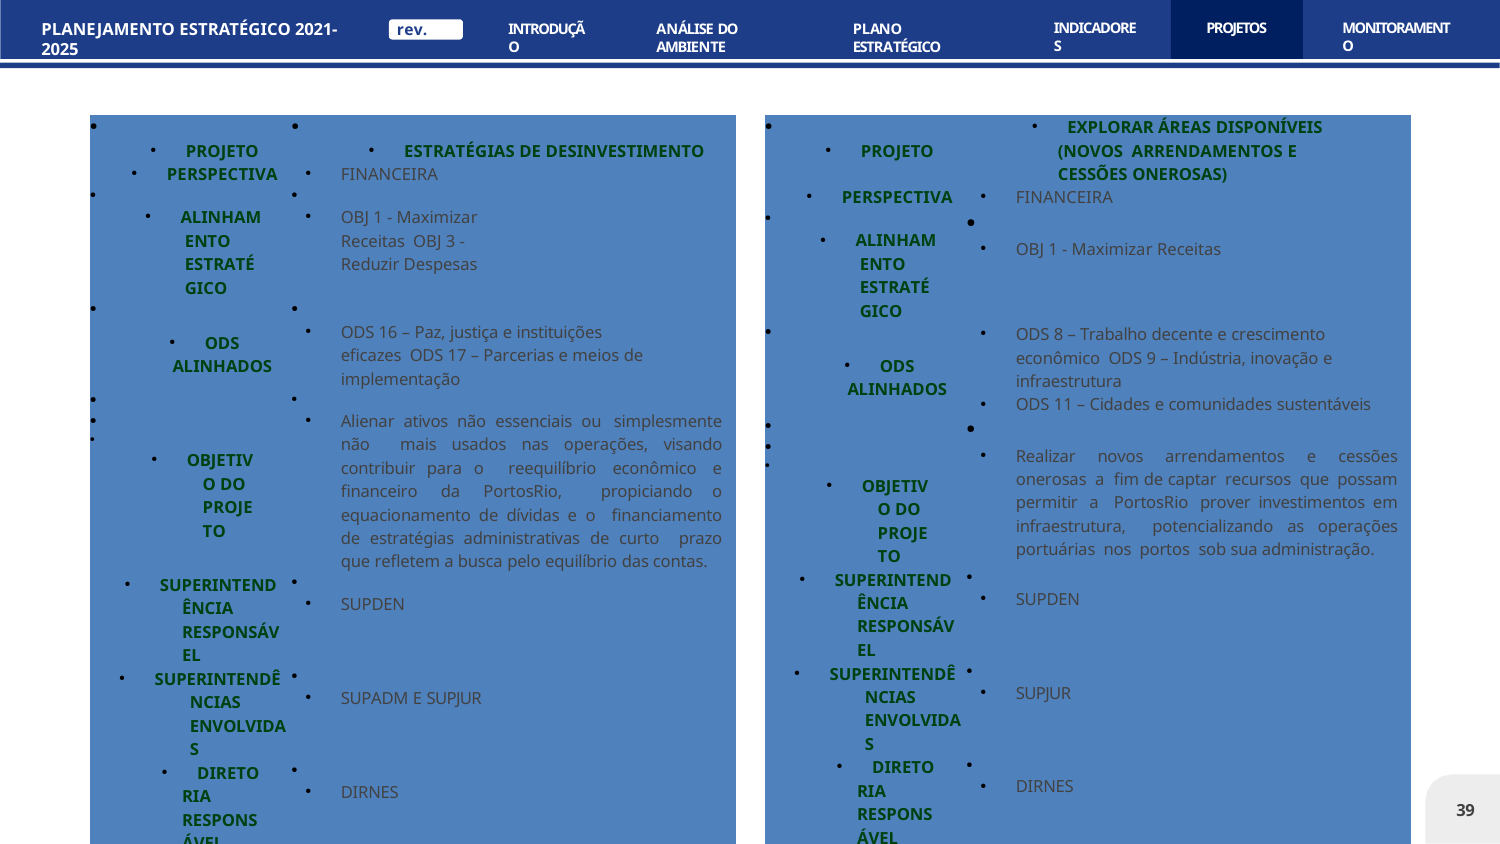

PLANEJAMENTO ESTRATÉGICO 2021-2025
INDICADORES
PROJETOS
MONITORAMENTO
rev. 2022
INTRODUÇÃO
ANÁLISE DO AMBIENTE
PLANO ESTRATÉGICO
| PROJETO | ESTRATÉGIAS DE DESINVESTIMENTO |
| --- | --- |
| PERSPECTIVA | FINANCEIRA |
| ALINHAMENTO ESTRATÉGICO | OBJ 1 - Maximizar Receitas OBJ 3 - Reduzir Despesas |
| ODS ALINHADOS | ODS 16 – Paz, justiça e instituições eﬁcazes ODS 17 – Parcerias e meios de implementação |
| OBJETIVO DO PROJETO | Alienar ativos não essenciais ou simplesmente não mais usados nas operações, visando contribuir para o reequilíbrio econômico e ﬁnanceiro da PortosRio, propiciando o equacionamento de dívidas e o ﬁnanciamento de estratégias administrativas de curto prazo que reﬂetem a busca pelo equilíbrio das contas. |
| SUPERINTENDÊNCIA RESPONSÁVEL | SUPDEN |
| SUPERINTENDÊNCIAS ENVOLVIDAS | SUPADM E SUPJUR |
| DIRETORIA RESPONSÁVEL | DIRNES |
| PROJETO | EXPLORAR ÁREAS DISPONÍVEIS (NOVOS ARRENDAMENTOS E CESSÕES ONEROSAS) |
| --- | --- |
| PERSPECTIVA | FINANCEIRA |
| ALINHAMENTO ESTRATÉGICO | OBJ 1 - Maximizar Receitas |
| ODS ALINHADOS | ODS 8 – Trabalho decente e crescimento econômico ODS 9 – Indústria, inovação e infraestrutura ODS 11 – Cidades e comunidades sustentáveis |
| OBJETIVO DO PROJETO | Realizar novos arrendamentos e cessões onerosas a ﬁm de captar recursos que possam permitir a PortosRio prover investimentos em infraestrutura, potencializando as operações portuárias nos portos sob sua administração. |
| SUPERINTENDÊNCIA RESPONSÁVEL | SUPDEN |
| SUPERINTENDÊNCIAS ENVOLVIDAS | SUPJUR |
| DIRETORIA RESPONSÁVEL | DIRNES |